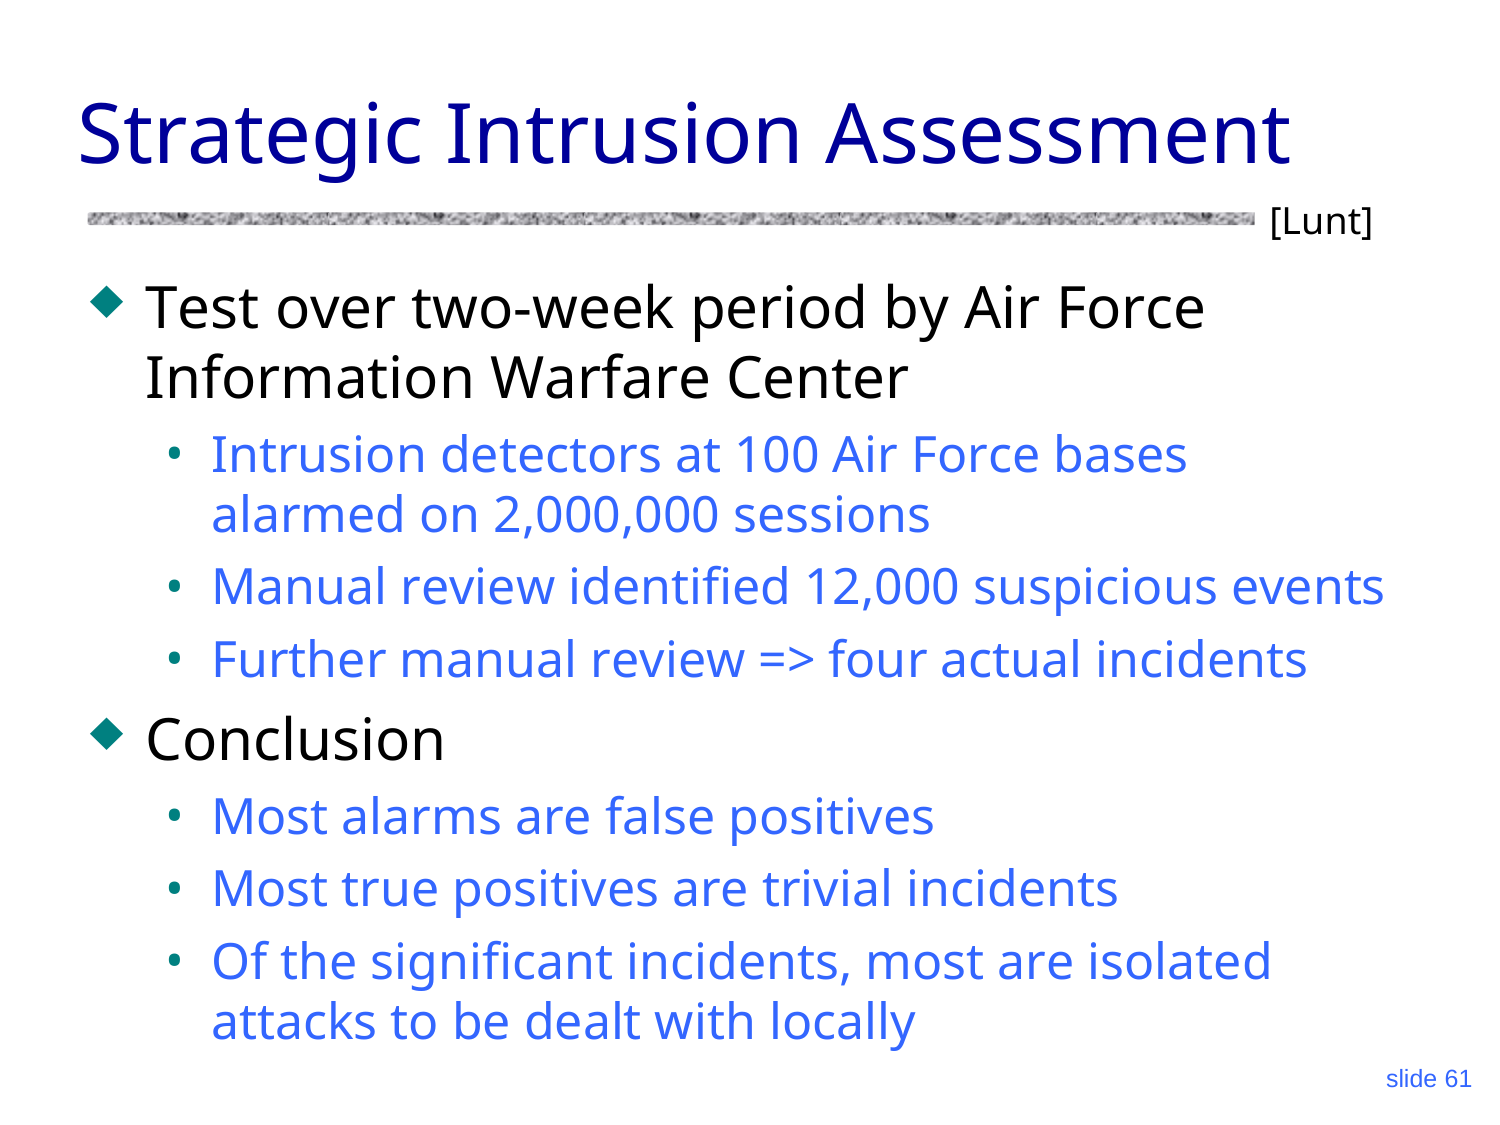

Strategic Intrusion Assessment
[Lunt]
Test over two-week period by Air Force Information Warfare Center
Intrusion detectors at 100 Air Force bases alarmed on 2,000,000 sessions
Manual review identified 12,000 suspicious events
Further manual review => four actual incidents
Conclusion
Most alarms are false positives
Most true positives are trivial incidents
Of the significant incidents, most are isolated attacks to be dealt with locally
slide